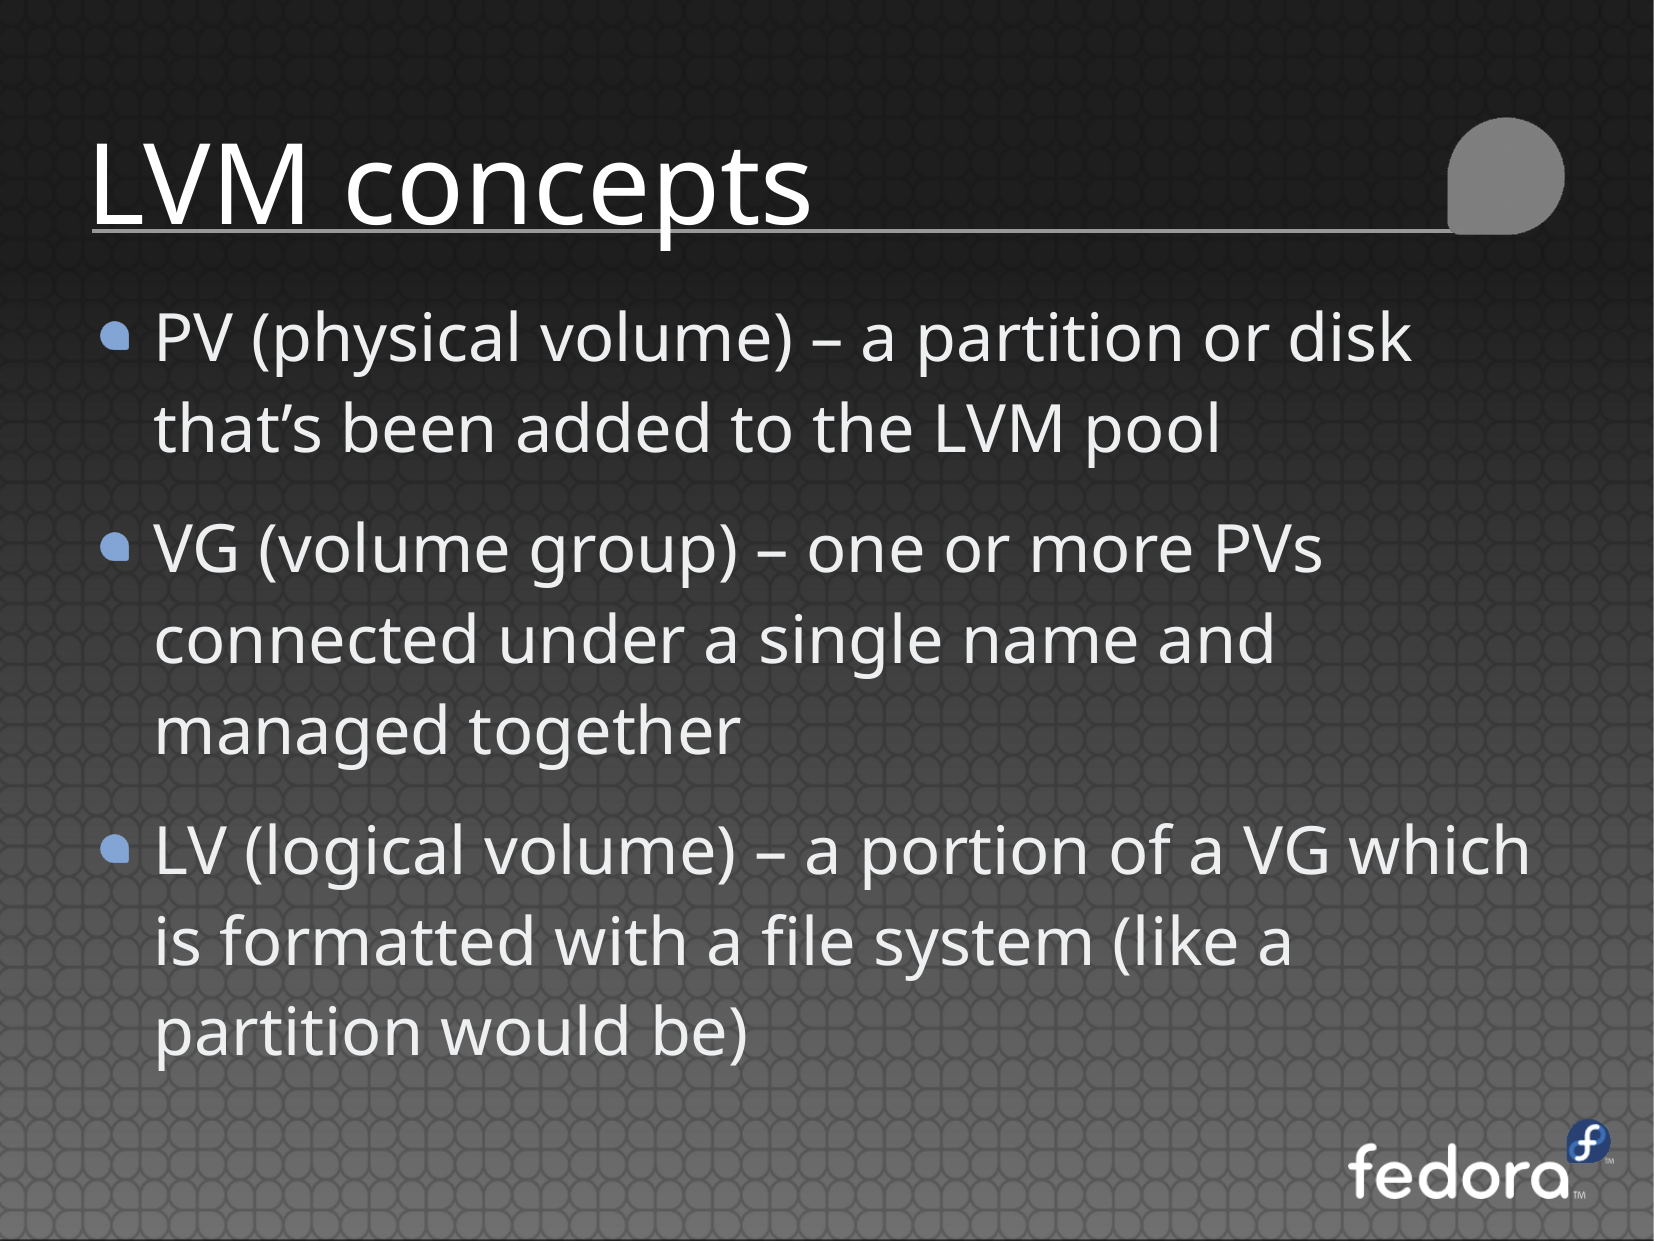

# LVM concepts
PV (physical volume) – a partition or disk that’s been added to the LVM pool
VG (volume group) – one or more PVs connected under a single name and managed together
LV (logical volume) – a portion of a VG which is formatted with a file system (like a partition would be)